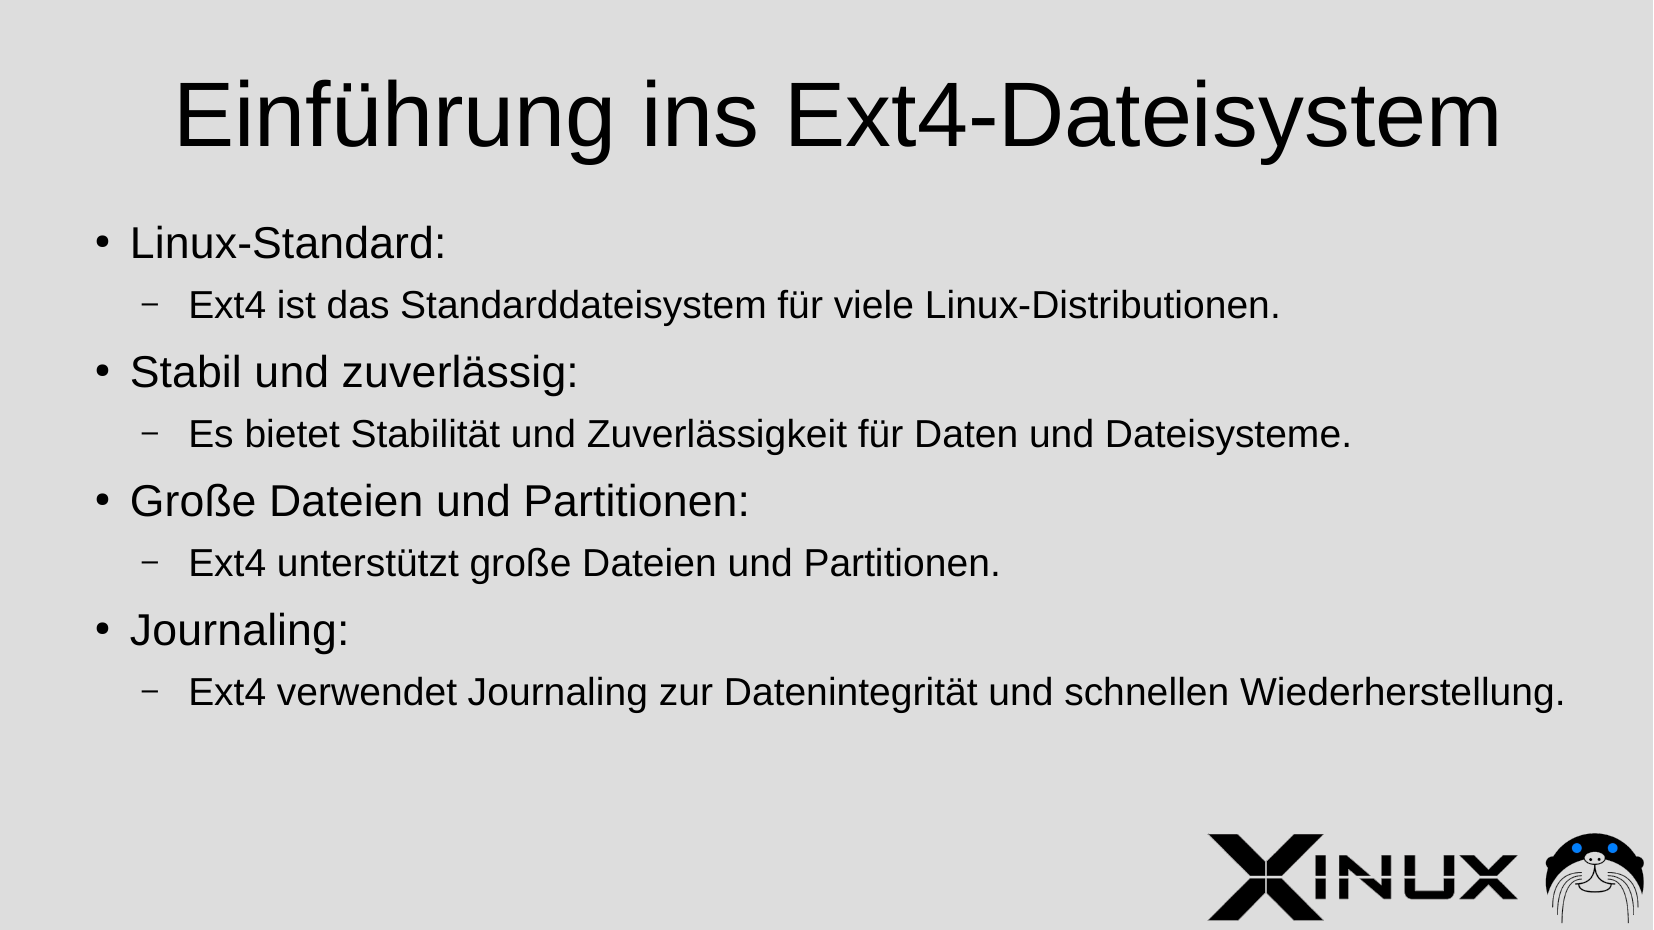

# Einführung ins Ext4-Dateisystem
Linux-Standard:
 Ext4 ist das Standarddateisystem für viele Linux-Distributionen.
Stabil und zuverlässig:
 Es bietet Stabilität und Zuverlässigkeit für Daten und Dateisysteme.
Große Dateien und Partitionen:
 Ext4 unterstützt große Dateien und Partitionen.
Journaling:
 Ext4 verwendet Journaling zur Datenintegrität und schnellen Wiederherstellung.